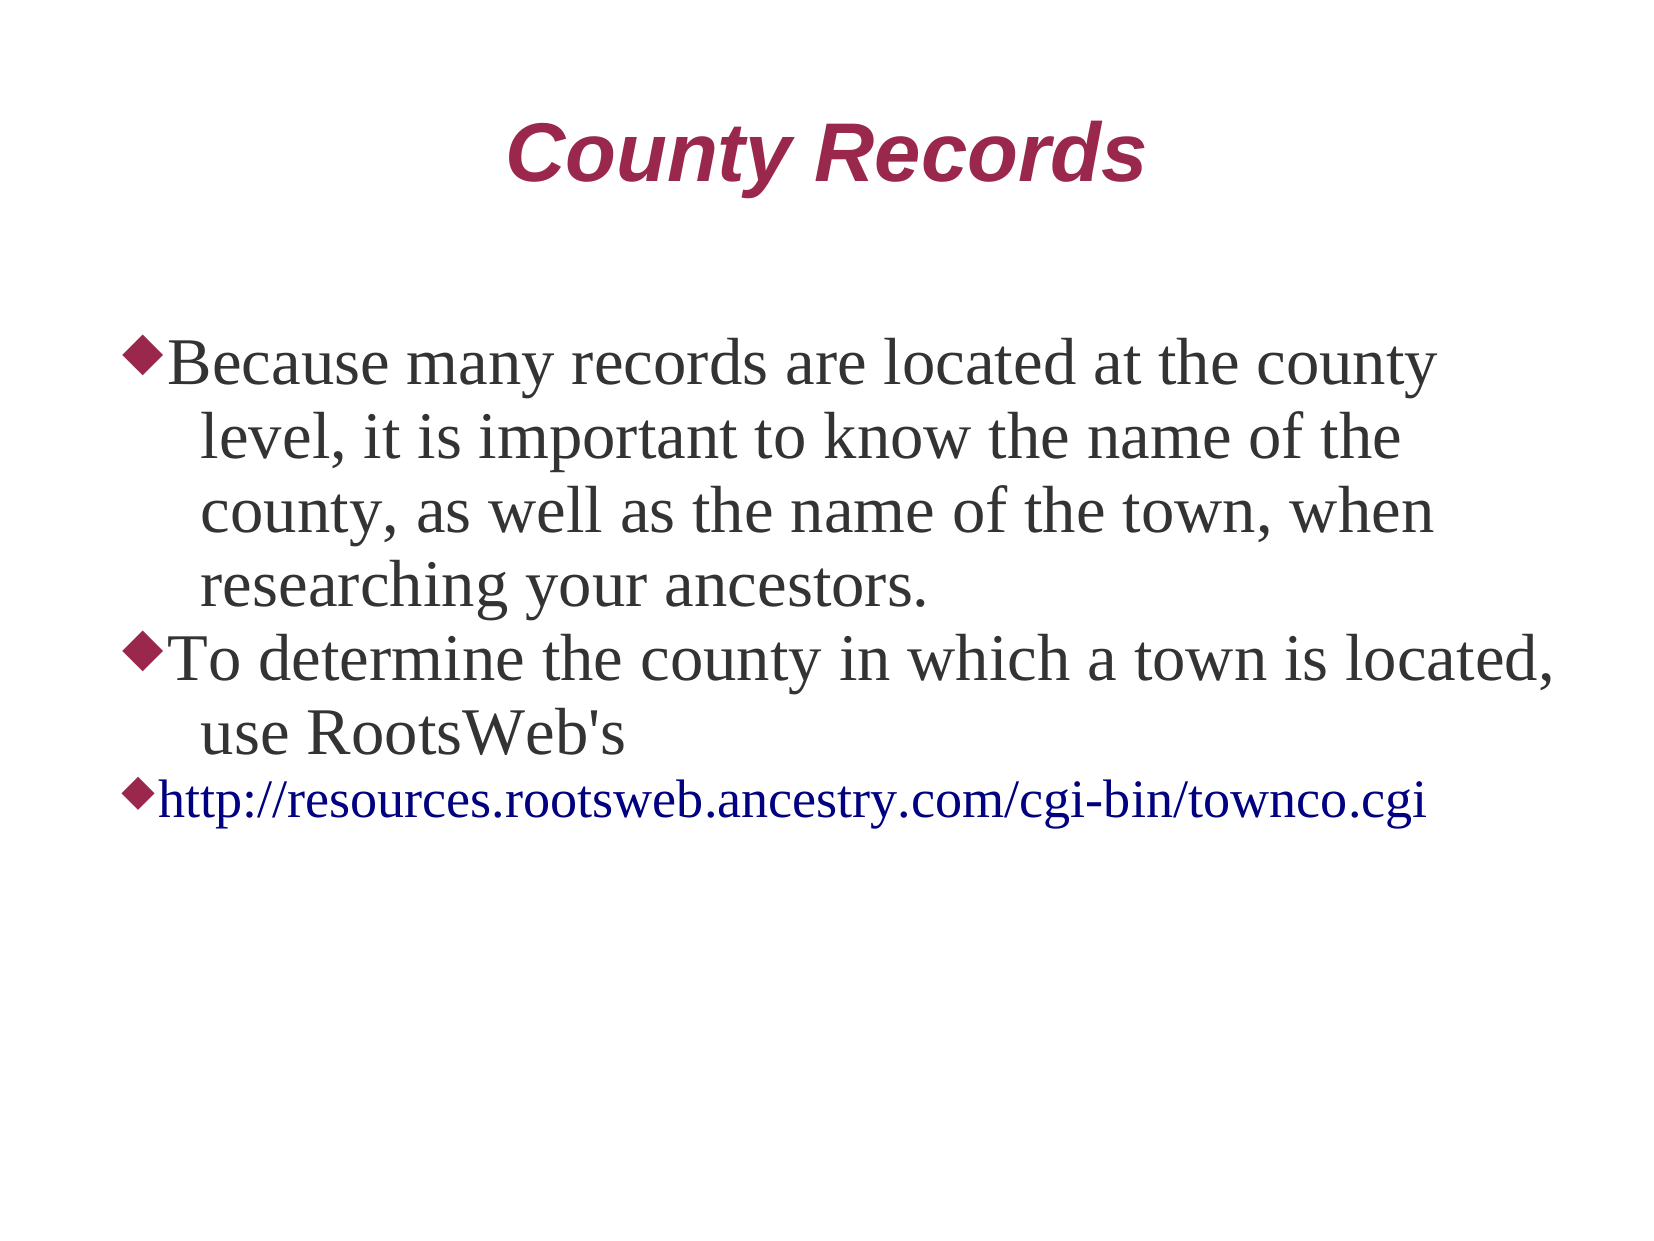

# County Records
Because many records are located at the county level, it is important to know the name of the county, as well as the name of the town, when researching your ancestors.
To determine the county in which a town is located, use RootsWeb's
http://resources.rootsweb.ancestry.com/cgi-bin/townco.cgi